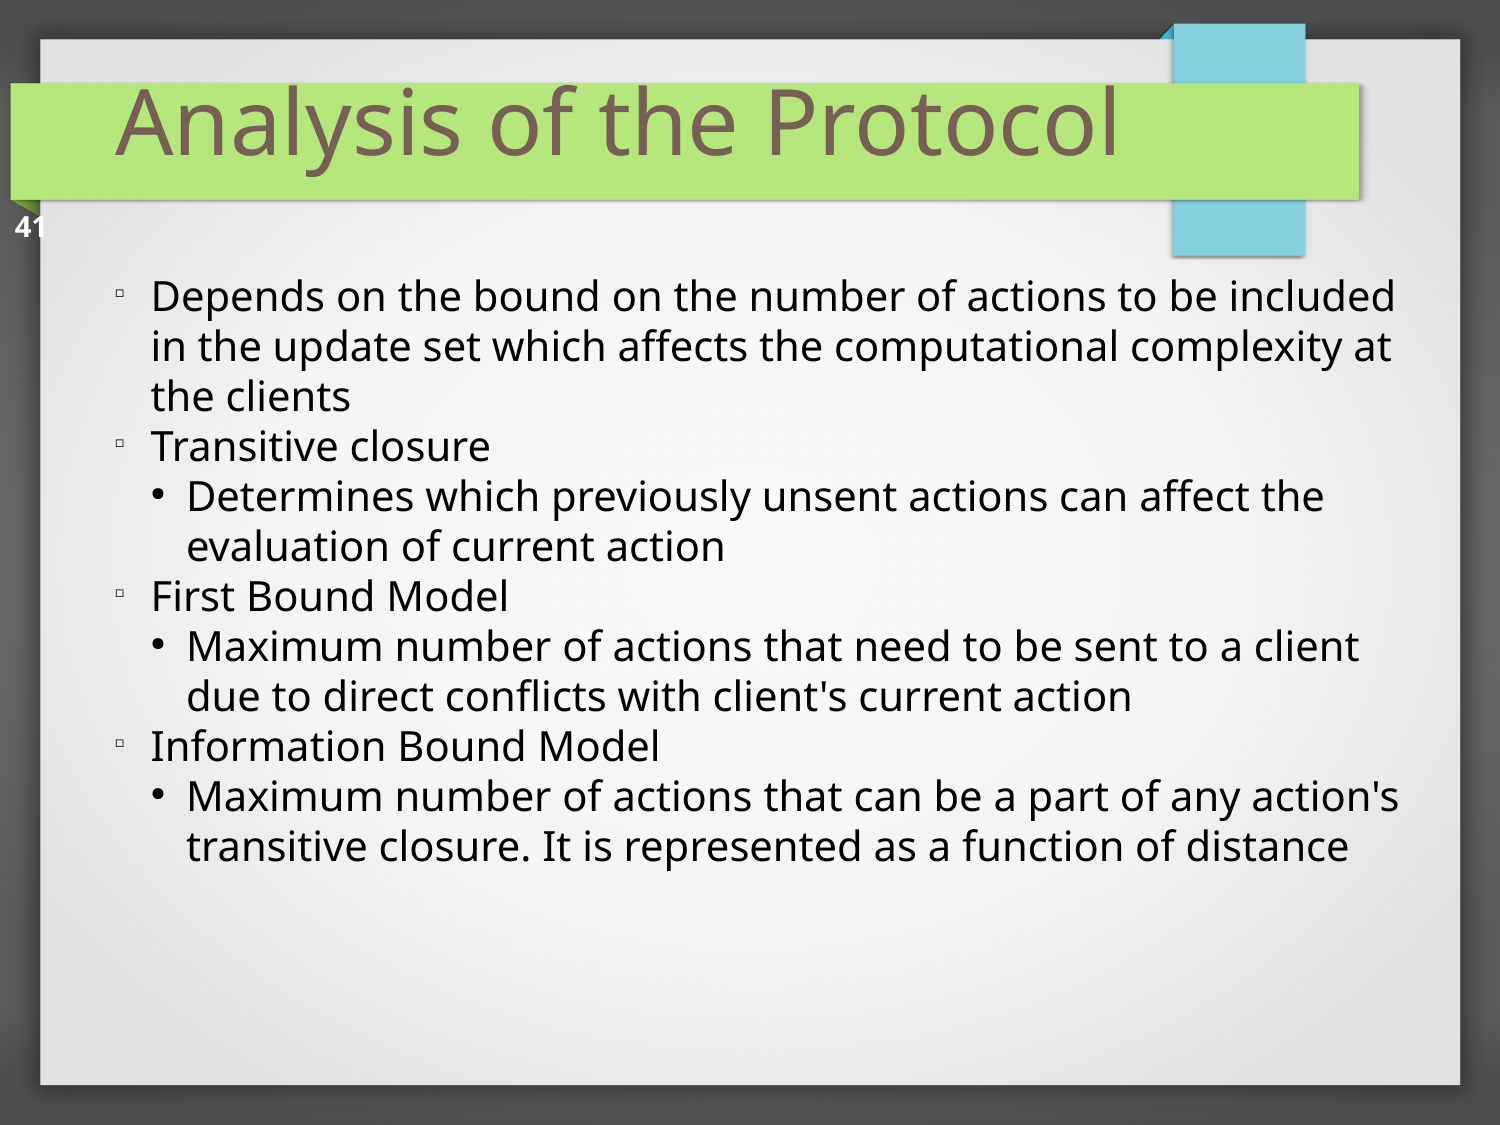

Analysis of the Protocol
Depends on the bound on the number of actions to be included in the update set which affects the computational complexity at the clients
Transitive closure
Determines which previously unsent actions can affect the evaluation of current action
First Bound Model
Maximum number of actions that need to be sent to a client due to direct conflicts with client's current action
Information Bound Model
Maximum number of actions that can be a part of any action's transitive closure. It is represented as a function of distance